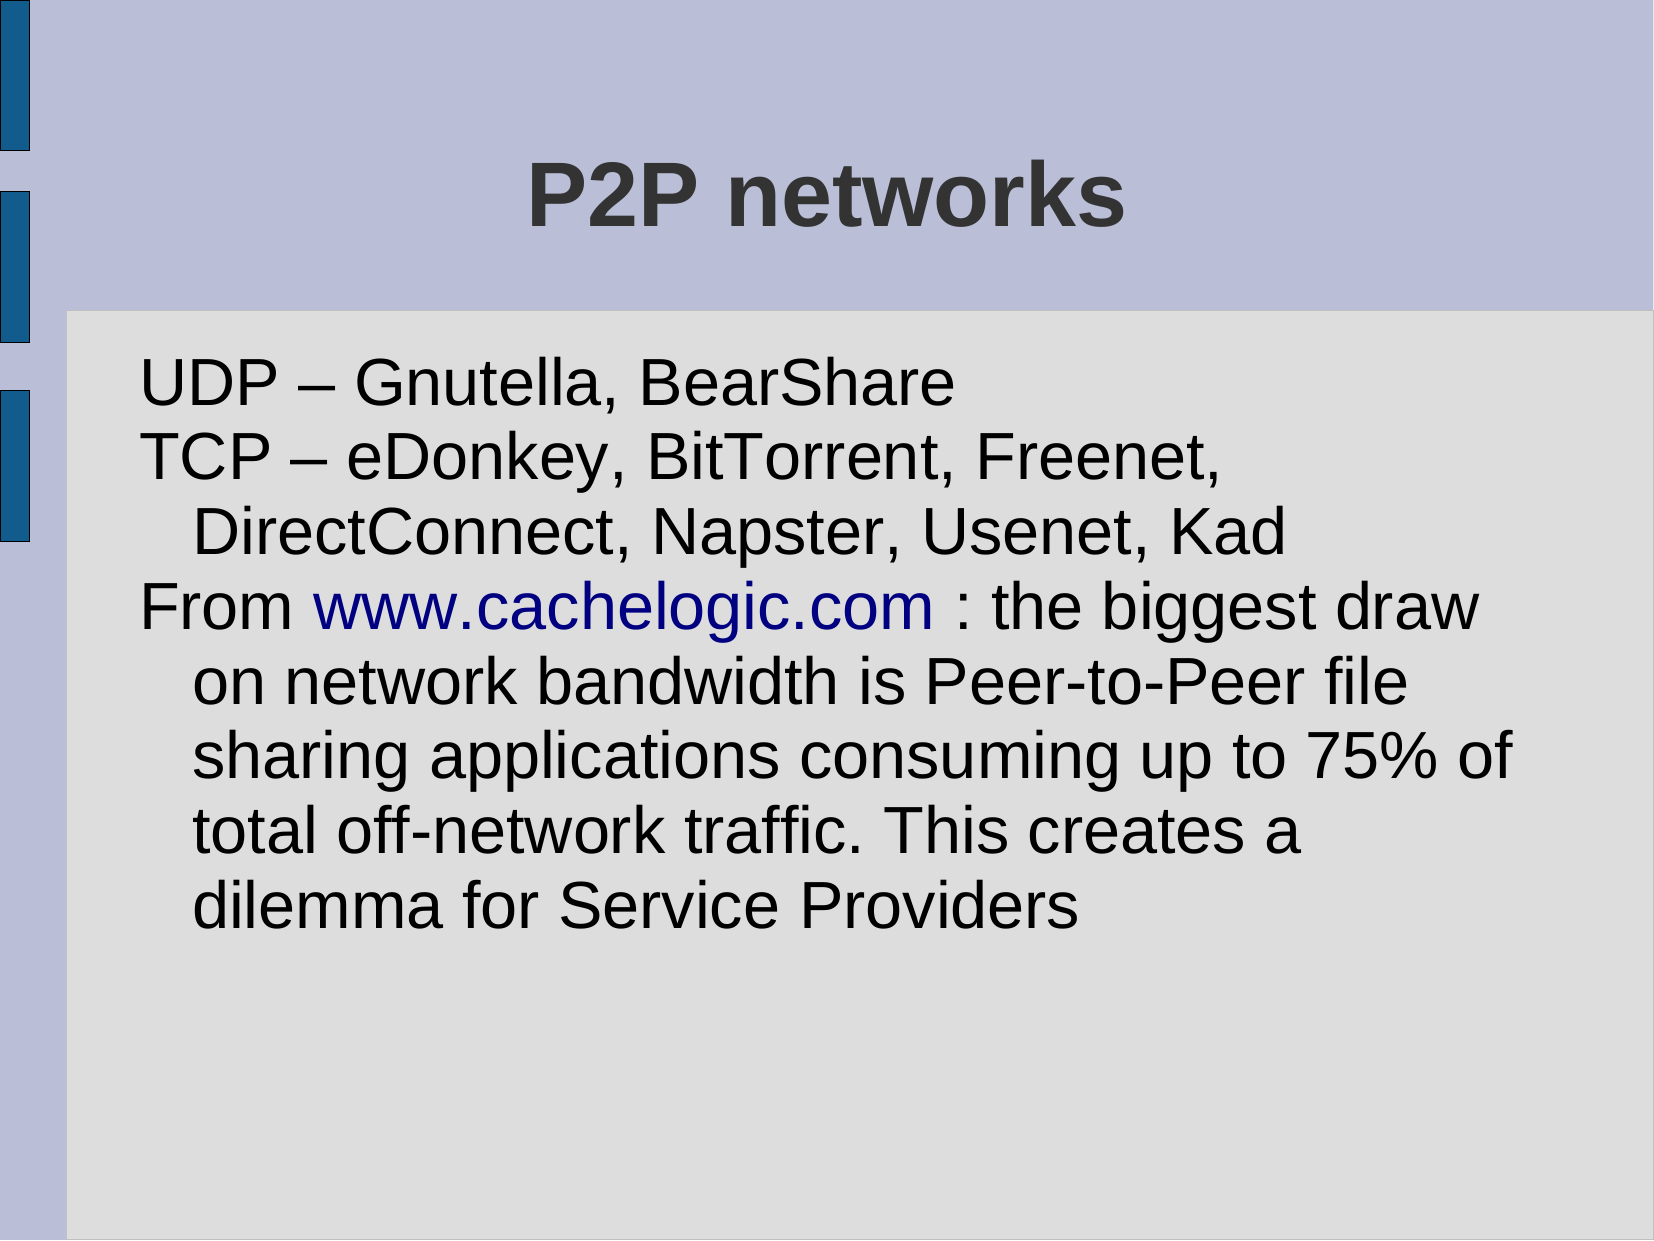

# P2P networks
UDP – Gnutella, BearShare
TCP – eDonkey, BitTorrent, Freenet, DirectConnect, Napster, Usenet, Kad
From www.cachelogic.com : the biggest draw on network bandwidth is Peer-to-Peer file sharing applications consuming up to 75% of total off-network traffic. This creates a dilemma for Service Providers